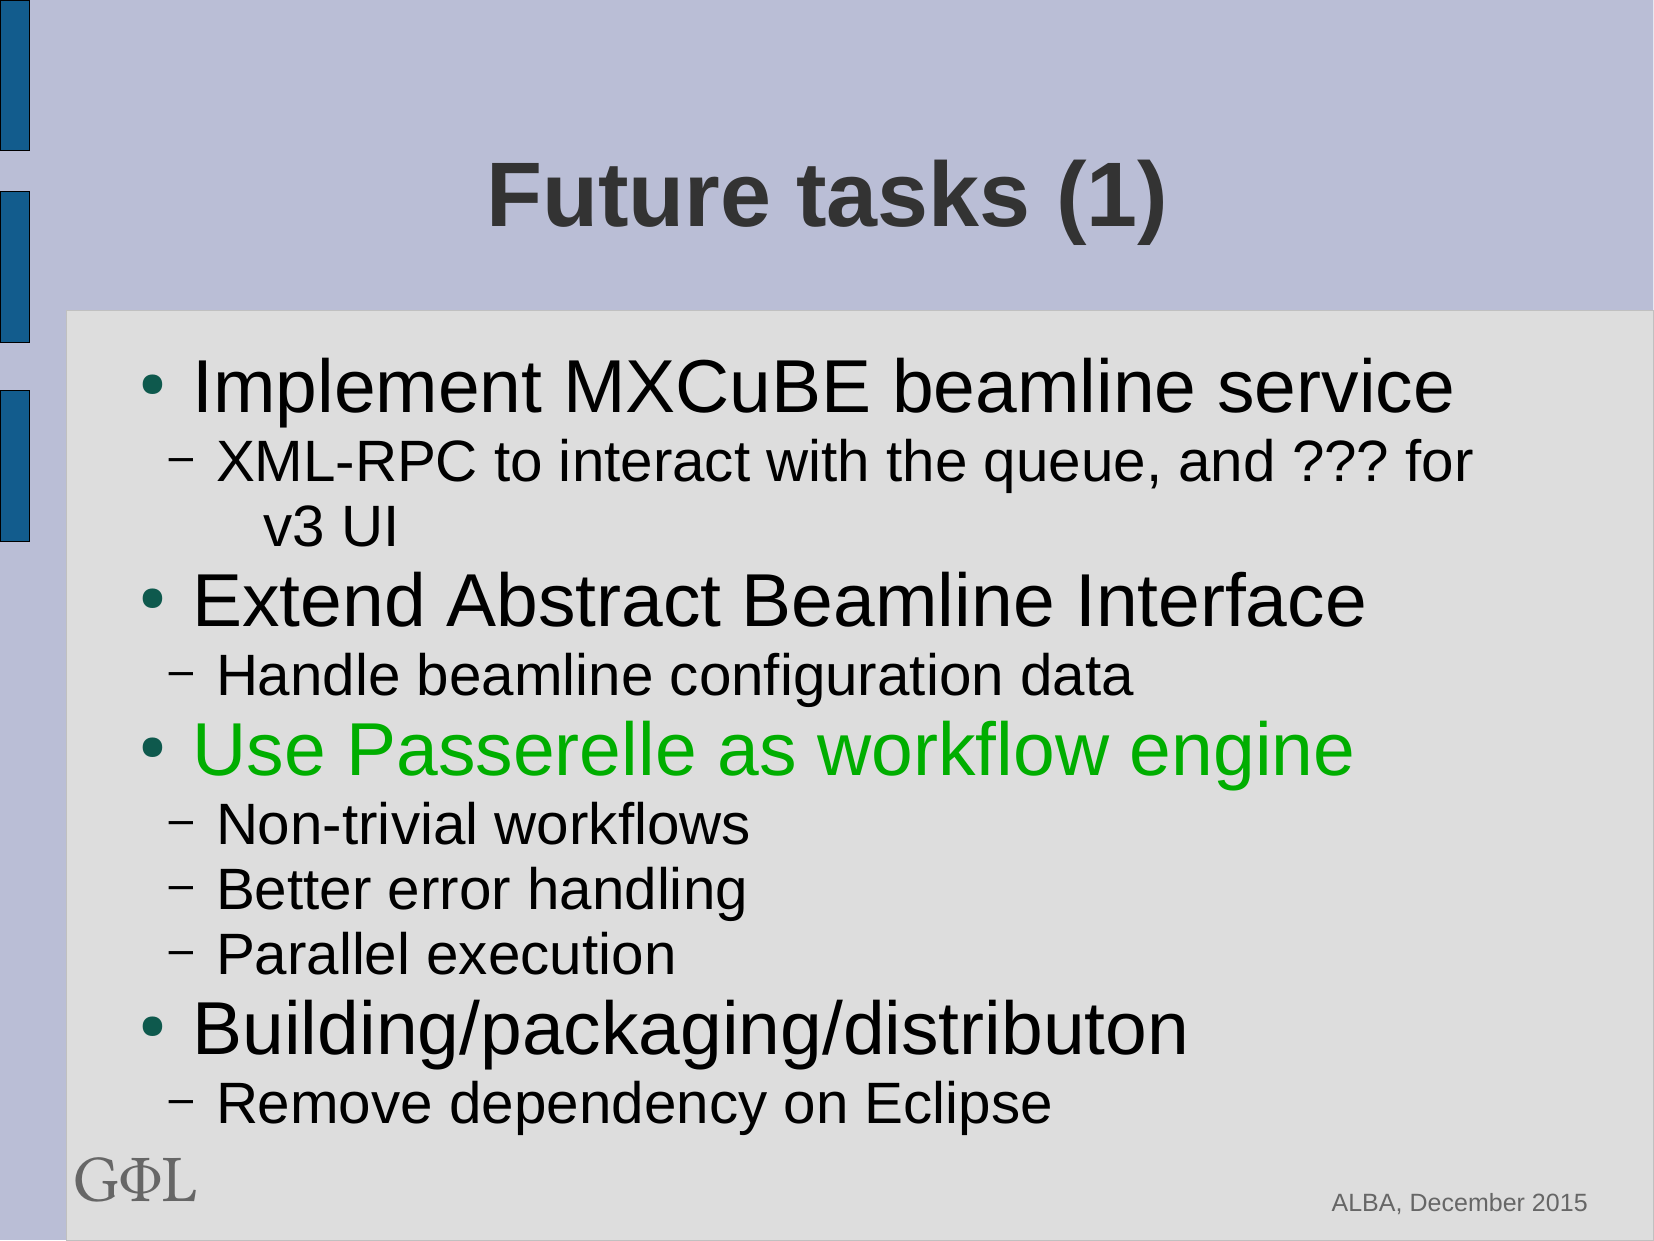

# Future tasks (1)
Implement MXCuBE beamline service
XML-RPC to interact with the queue, and ??? for v3 UI
Extend Abstract Beamline Interface
Handle beamline configuration data
Use Passerelle as workflow engine
Non-trivial workflows
Better error handling
Parallel execution
Building/packaging/distributon
Remove dependency on Eclipse